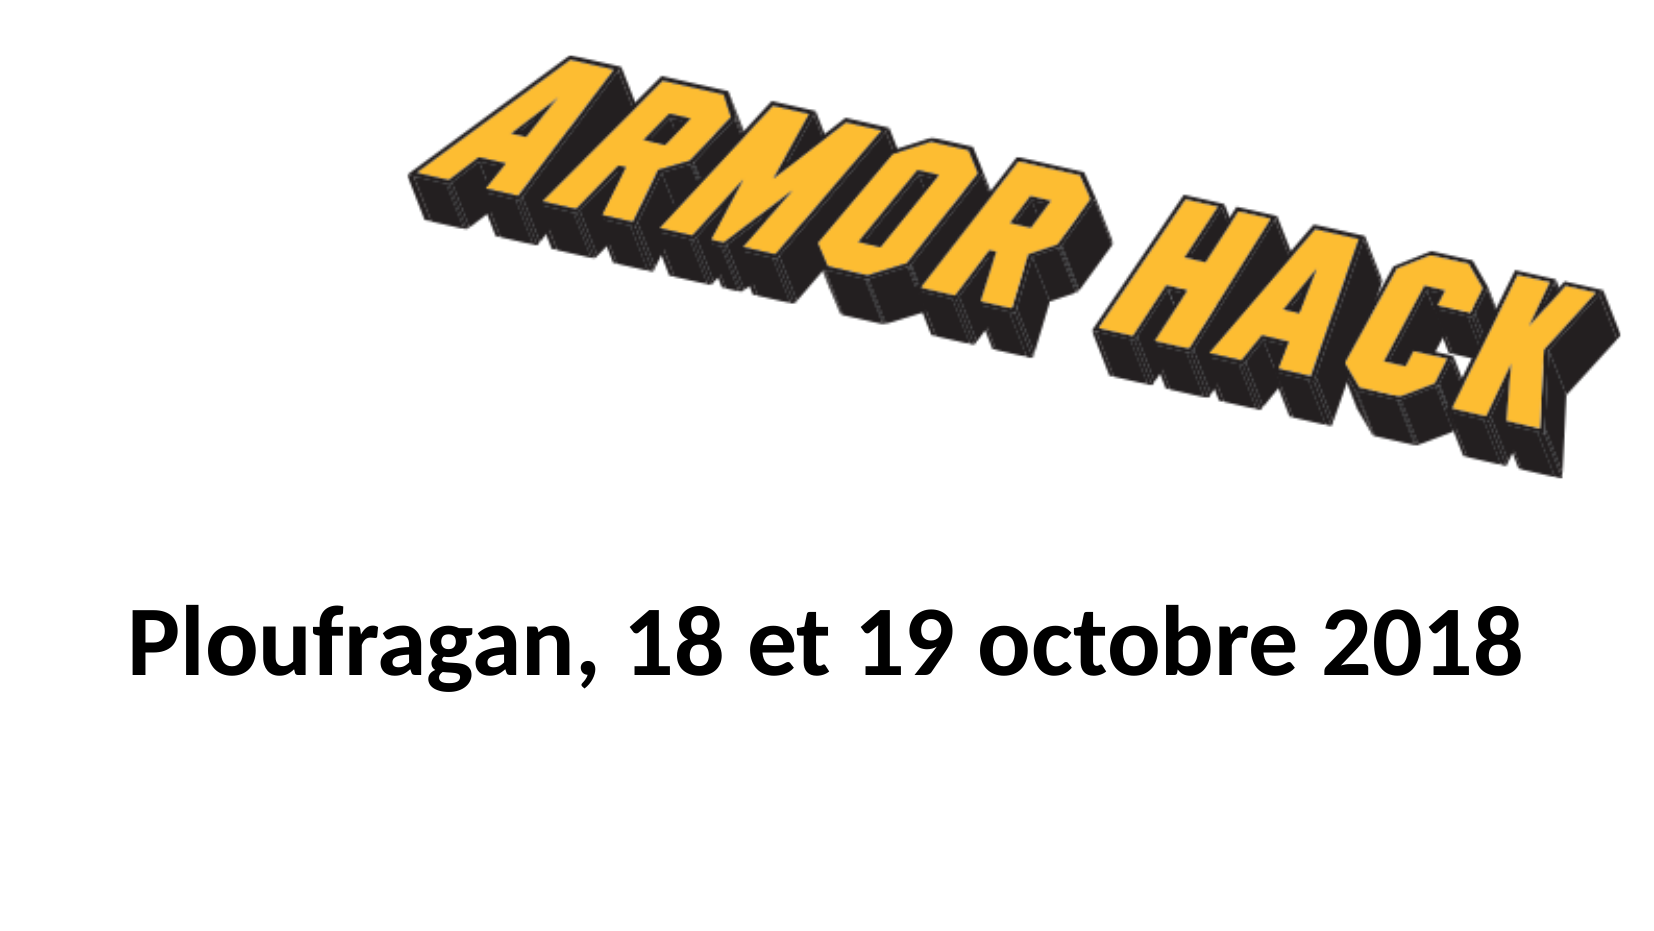

# Ploufragan, 18 et 19 octobre 2018